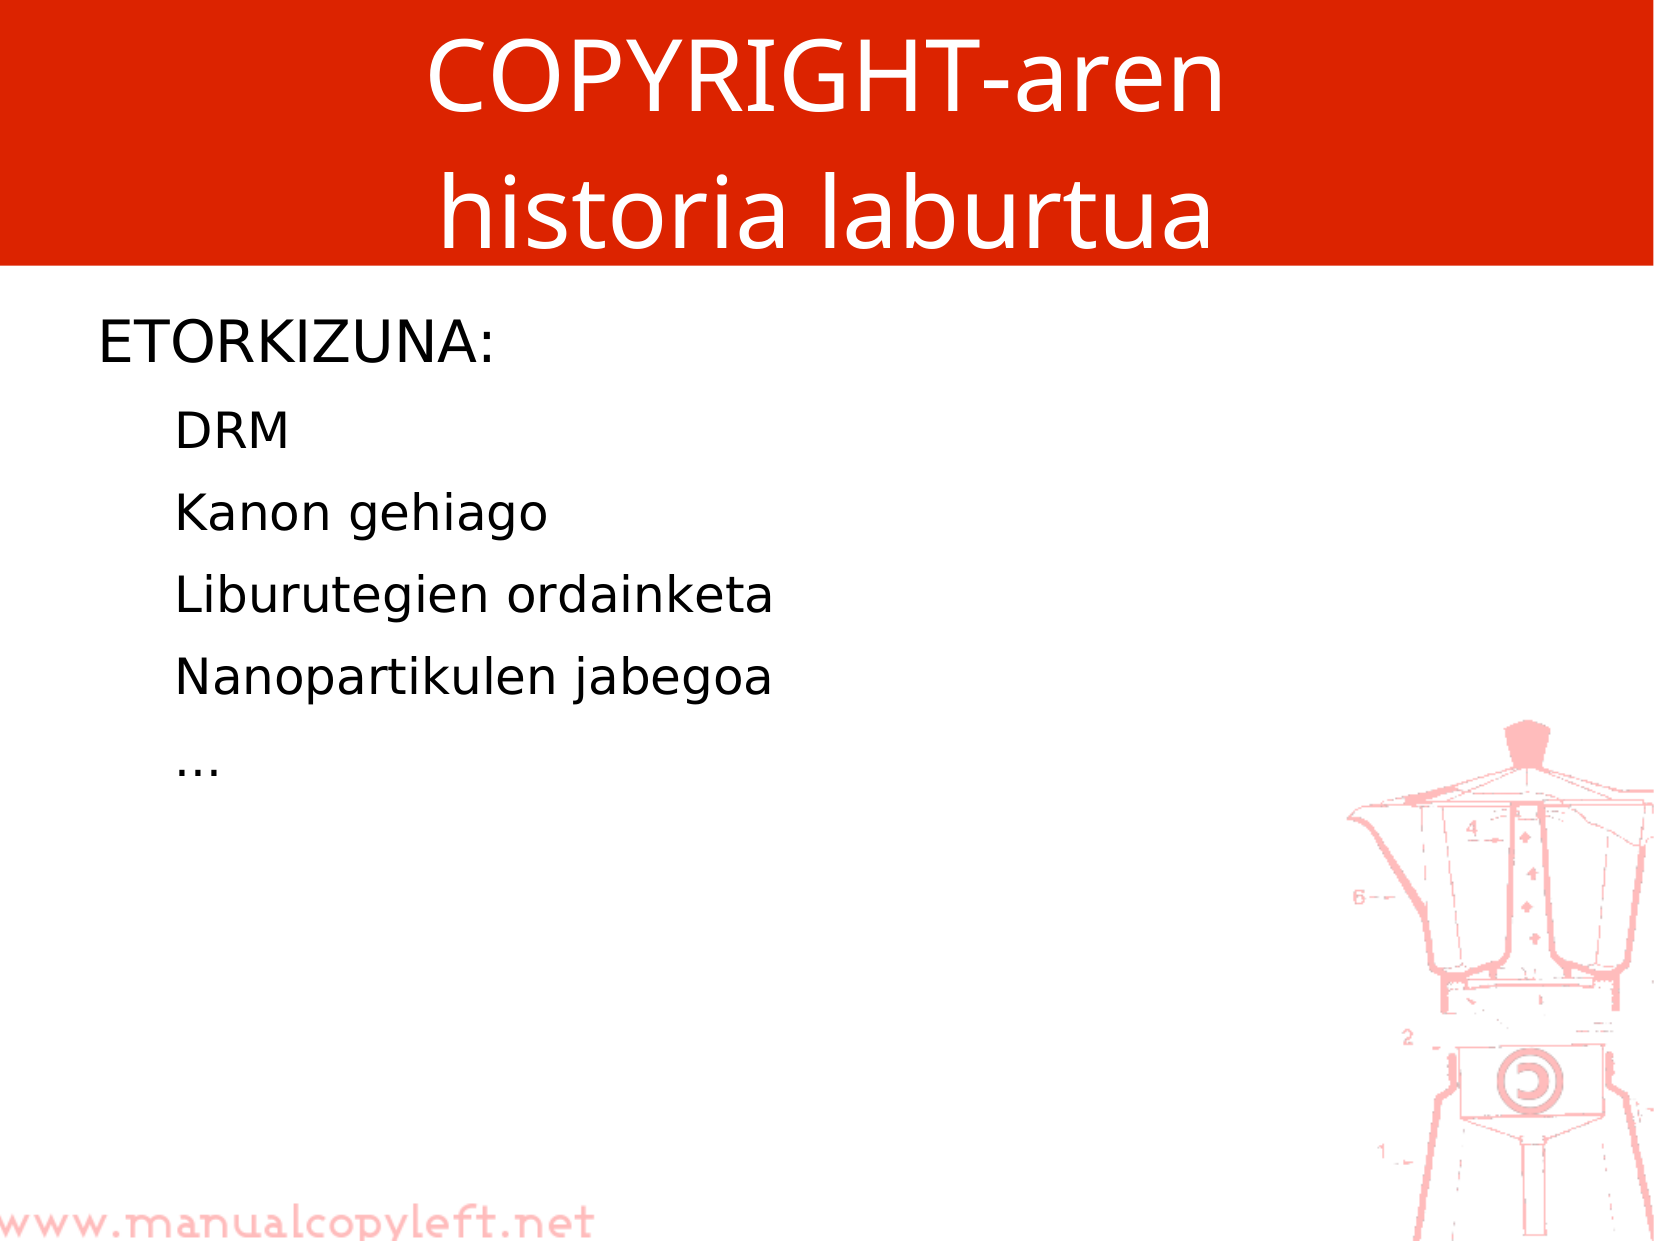

# COPYRIGHT-aren historia laburtua
ETORKIZUNA:
DRM
Kanon gehiago
Liburutegien ordainketa
Nanopartikulen jabegoa
...